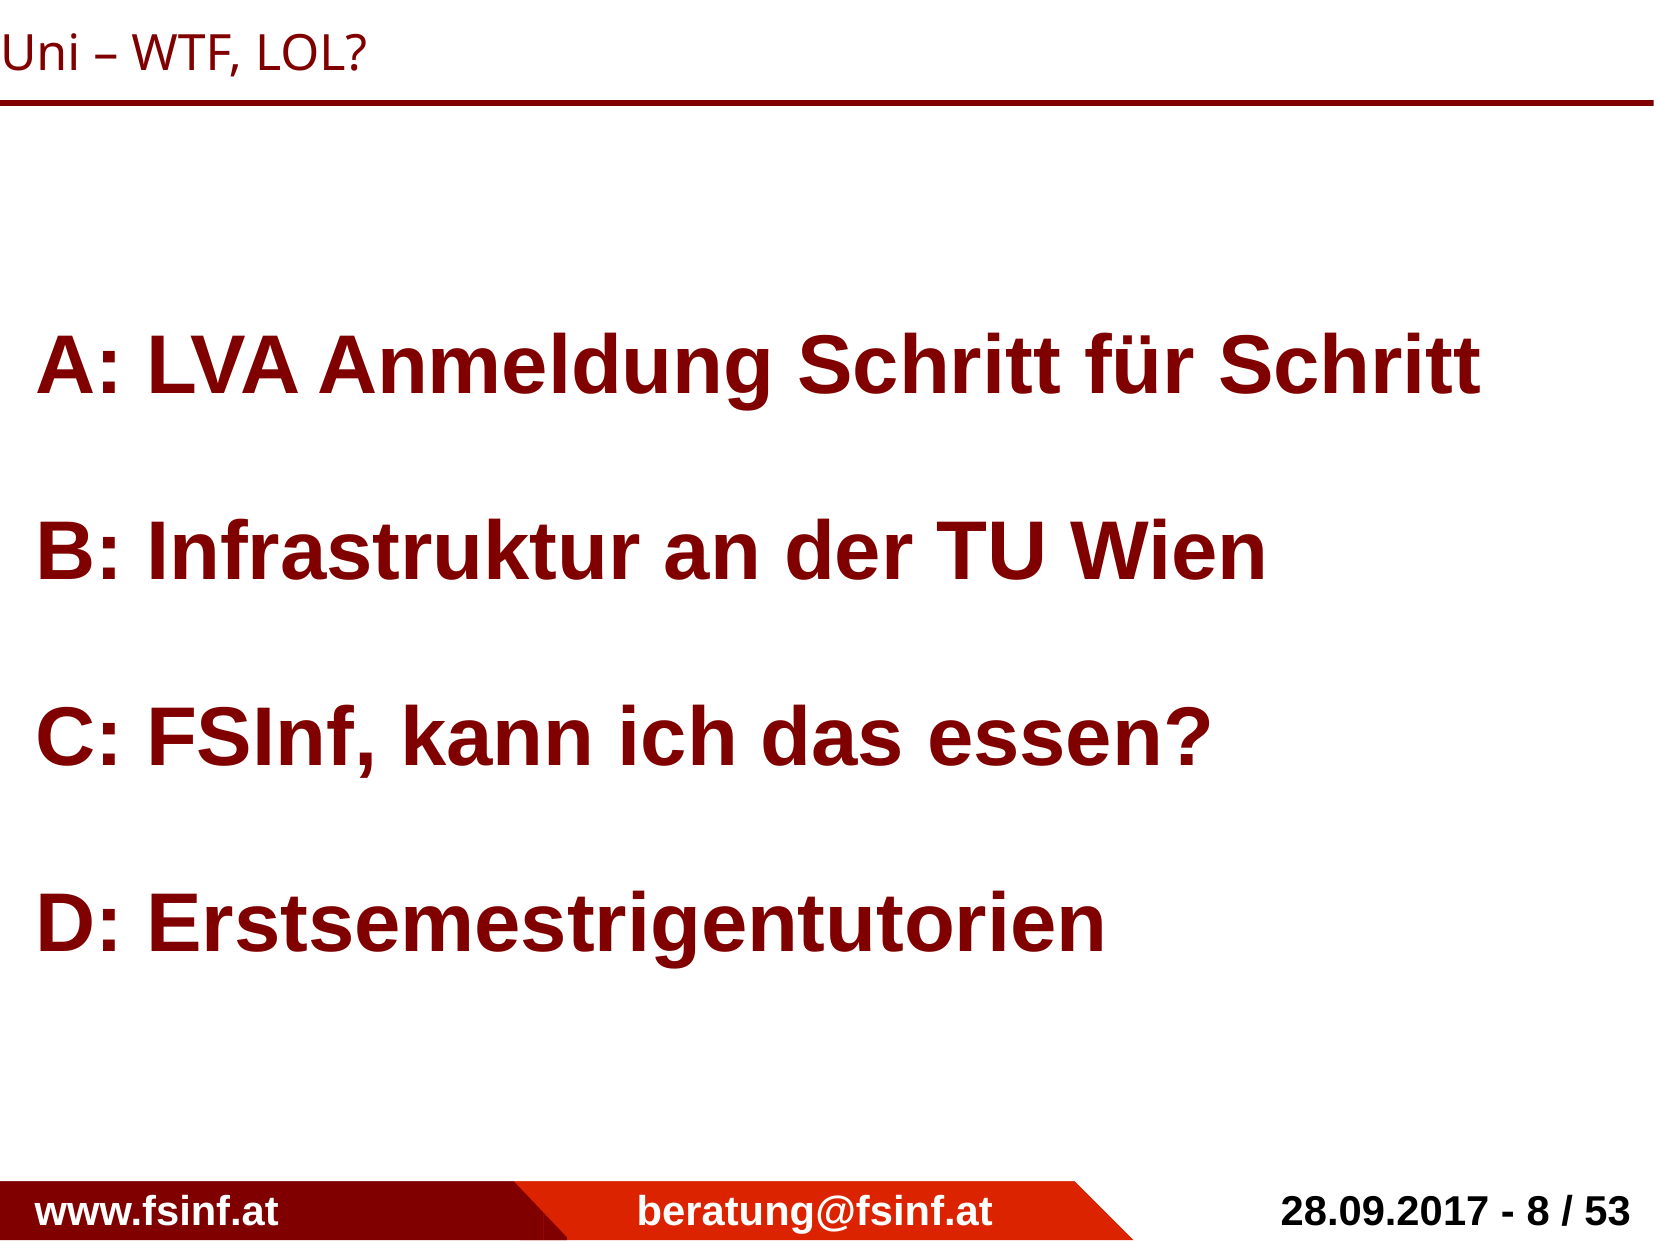

# A: LVA Anmeldung Schritt für Schritt B: Infrastruktur an der TU Wien C: FSInf, kann ich das essen? D: Erstsemestrigentutorien